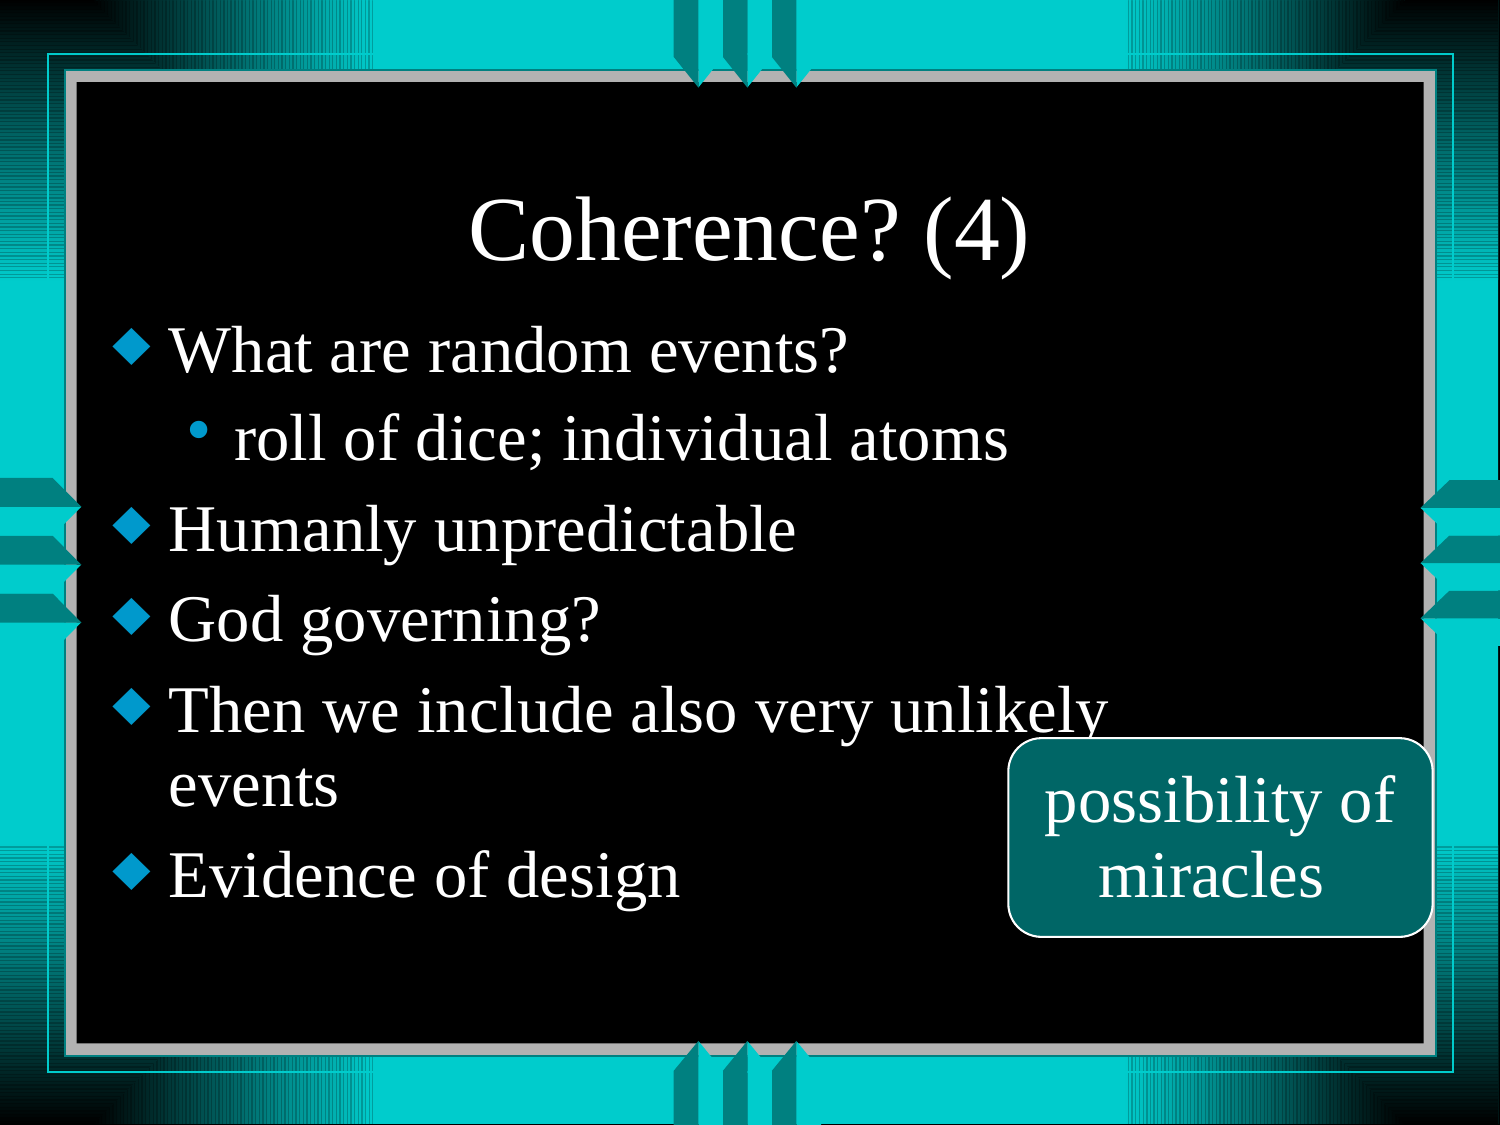

# Coherence? (4)
What are random events?
roll of dice; individual atoms
Humanly unpredictable
God governing?
Then we include also very unlikely events
Evidence of design
possibility of
miracles